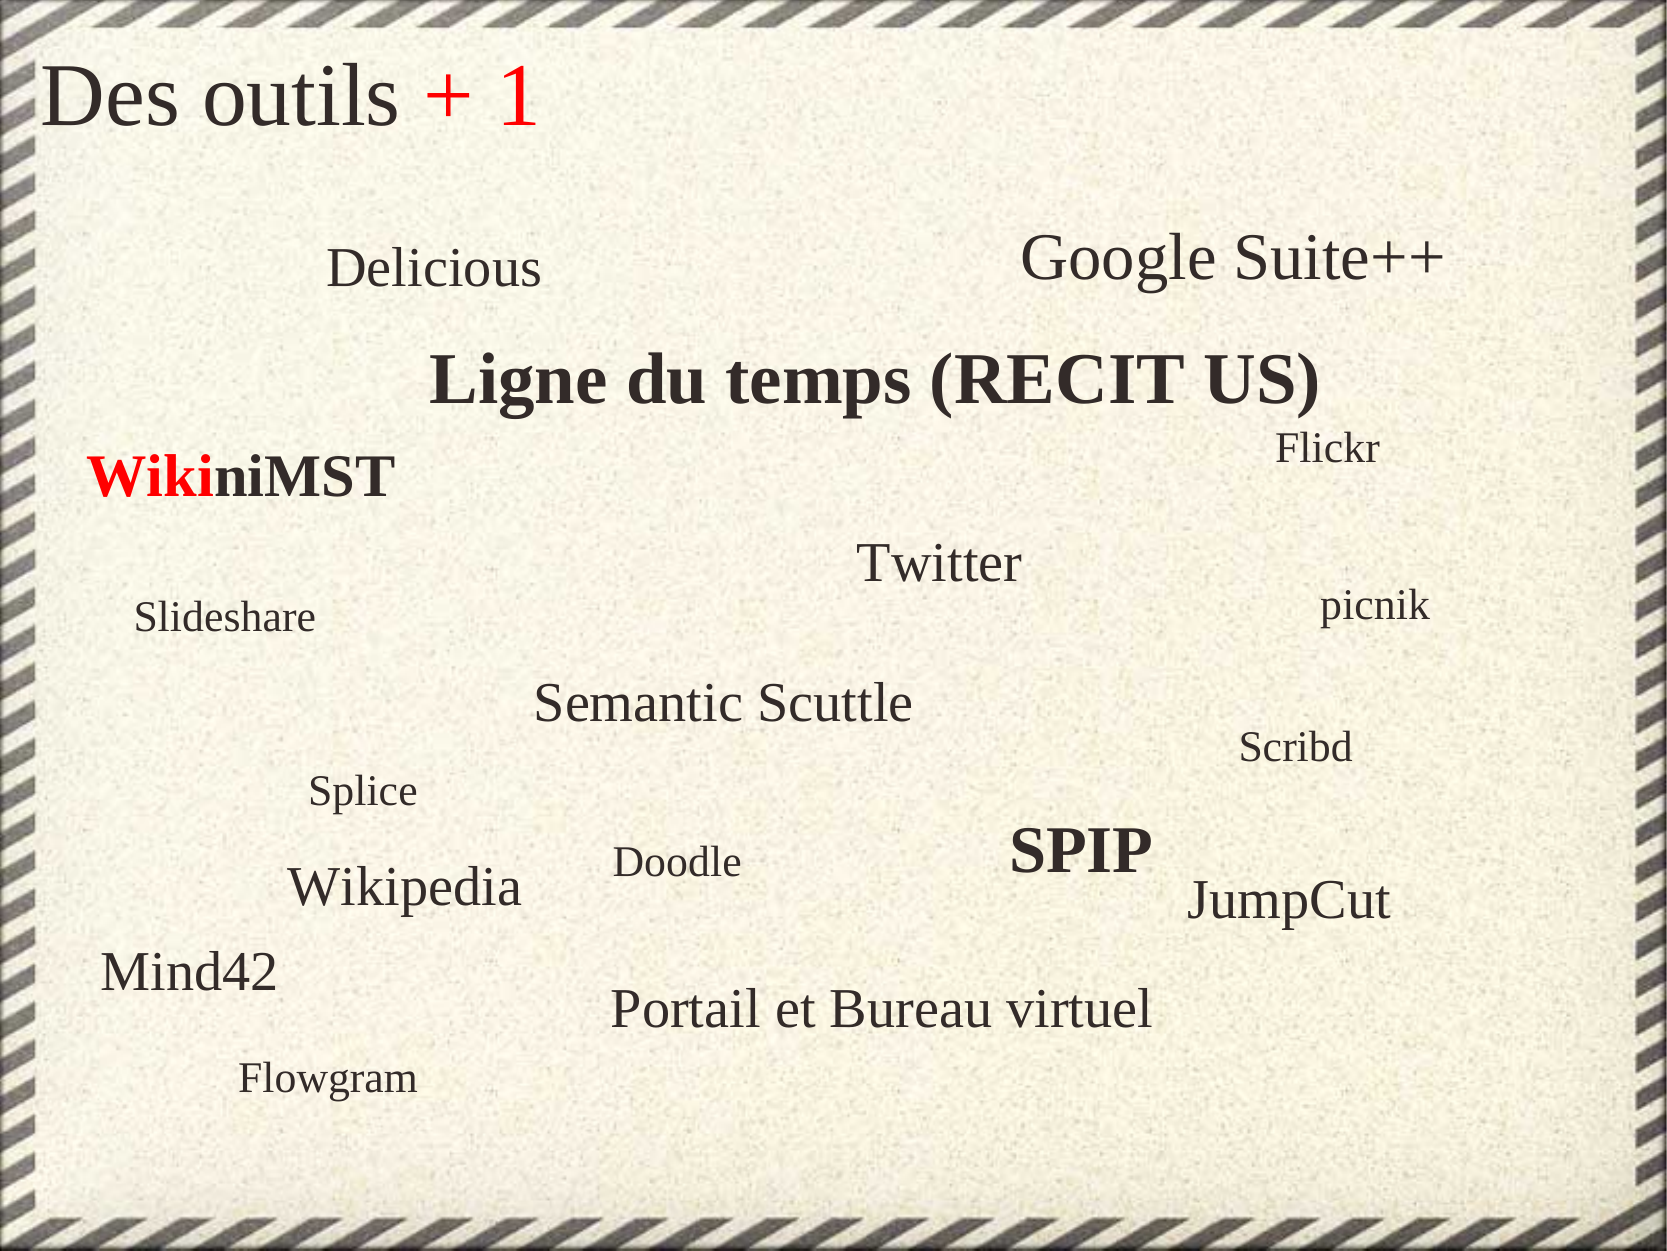

# Des outils + 1
Google Suite++
Delicious
Ligne du temps (RECIT US)
Flickr
WikiniMST
Twitter
picnik
Slideshare
Semantic Scuttle
Scribd
Splice
SPIP
Doodle
Wikipedia
JumpCut
Mind42
Portail et Bureau virtuel
Flowgram